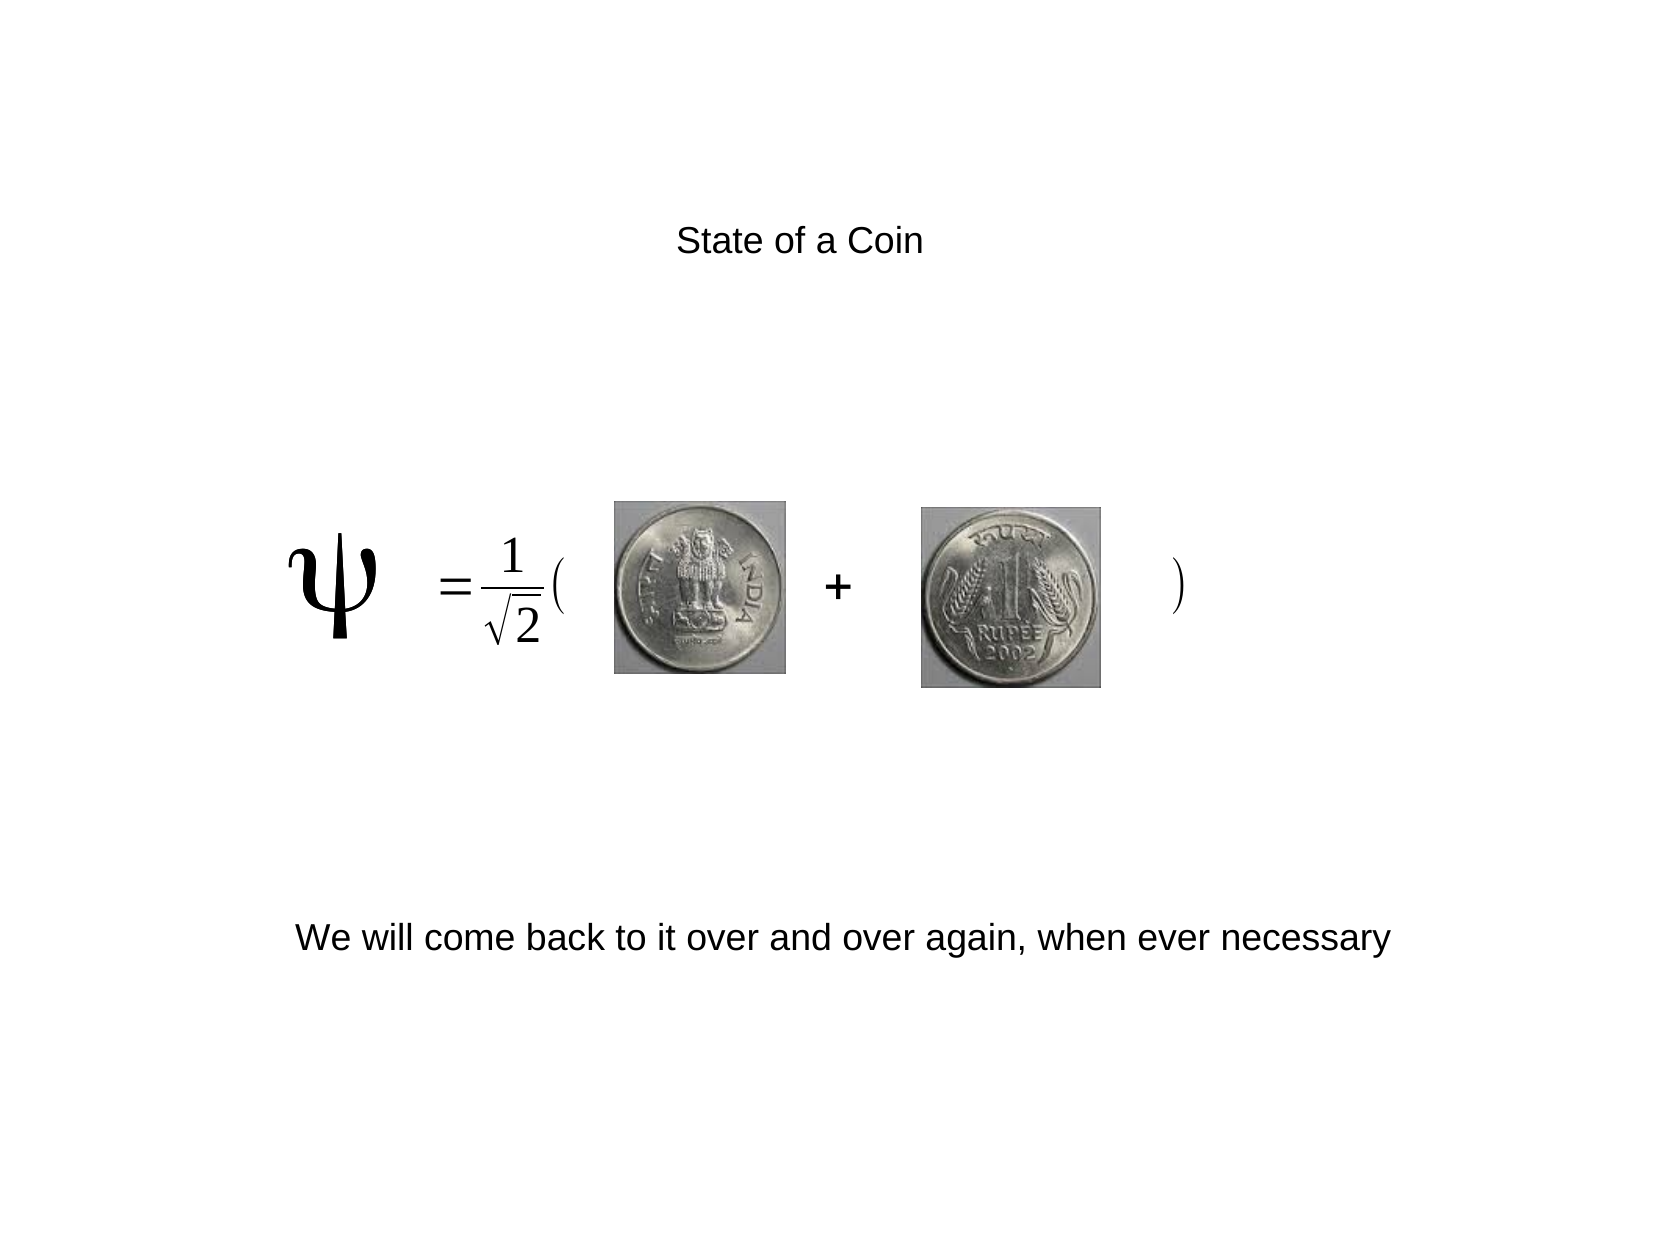

State of a Coin
We will come back to it over and over again, when ever necessary